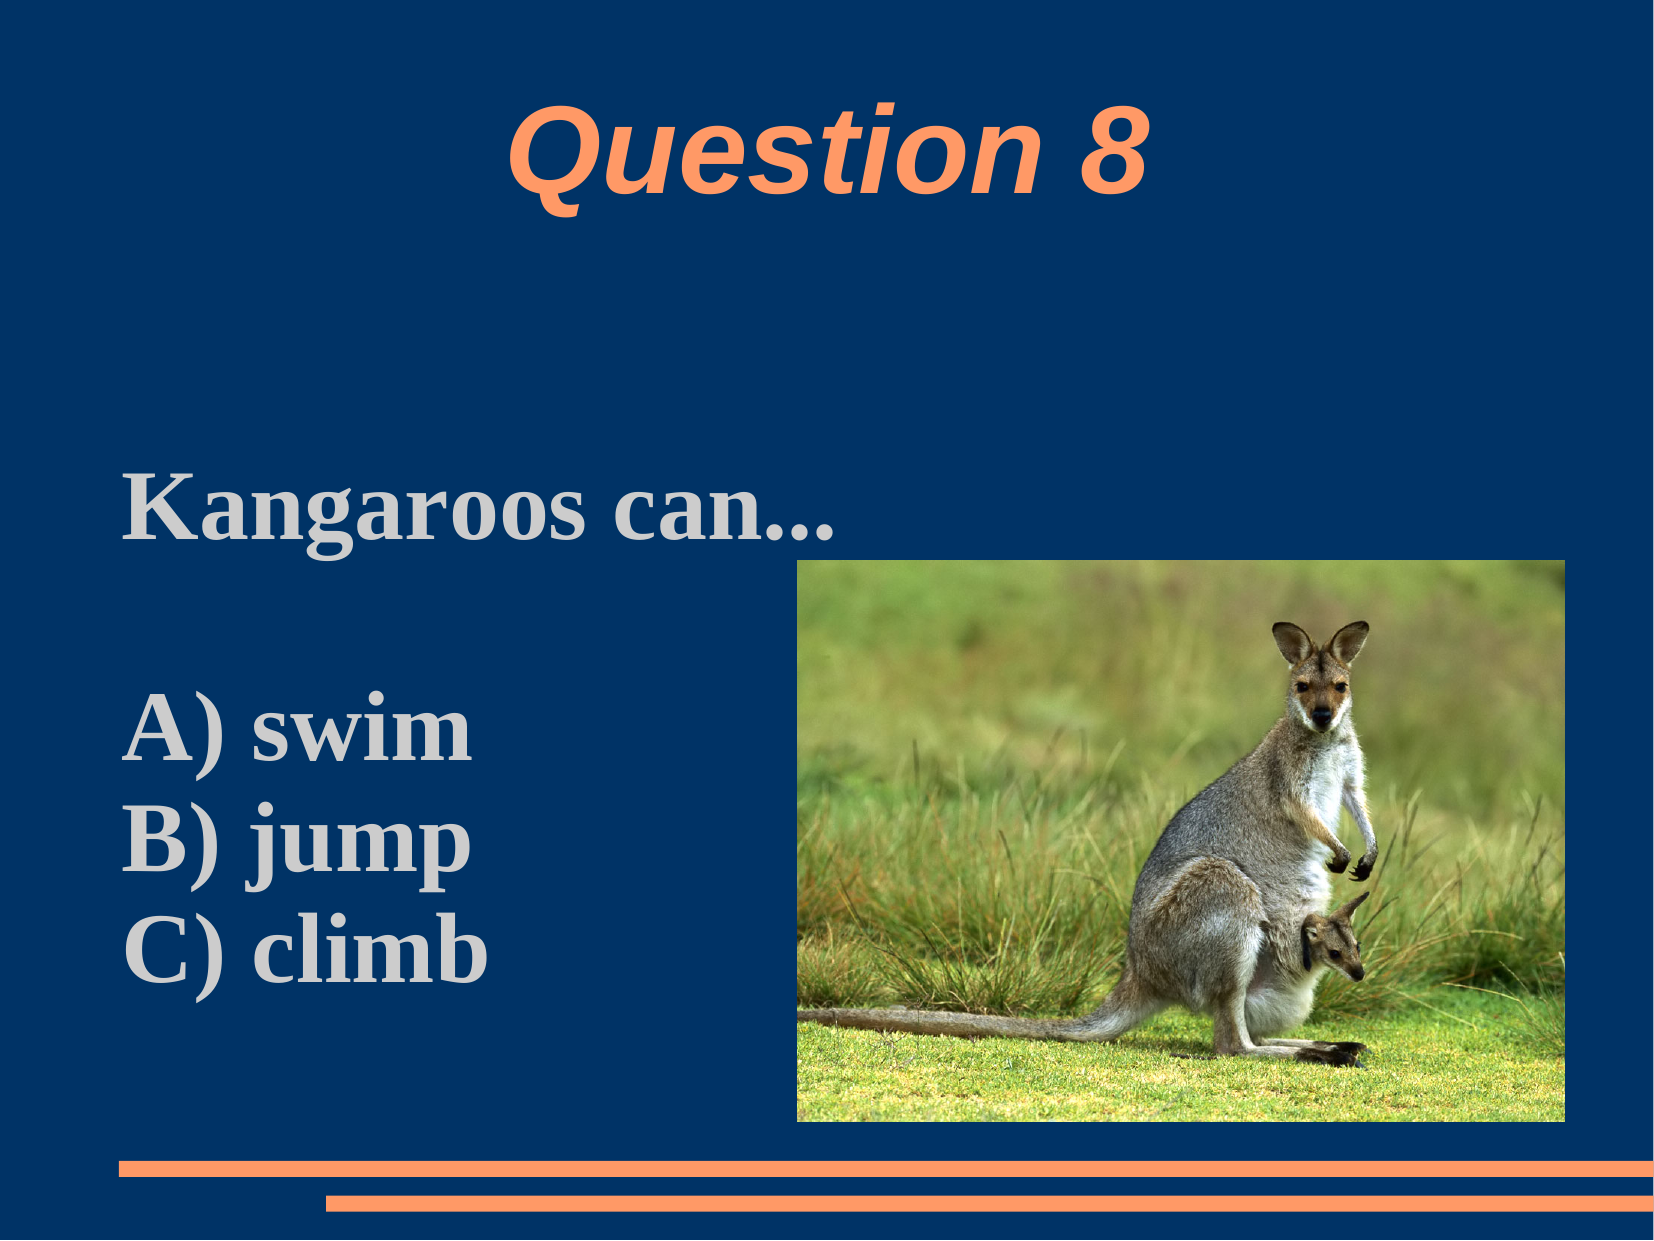

# Question 8
Kangaroos can...
A) swim
B) jump
C) climb